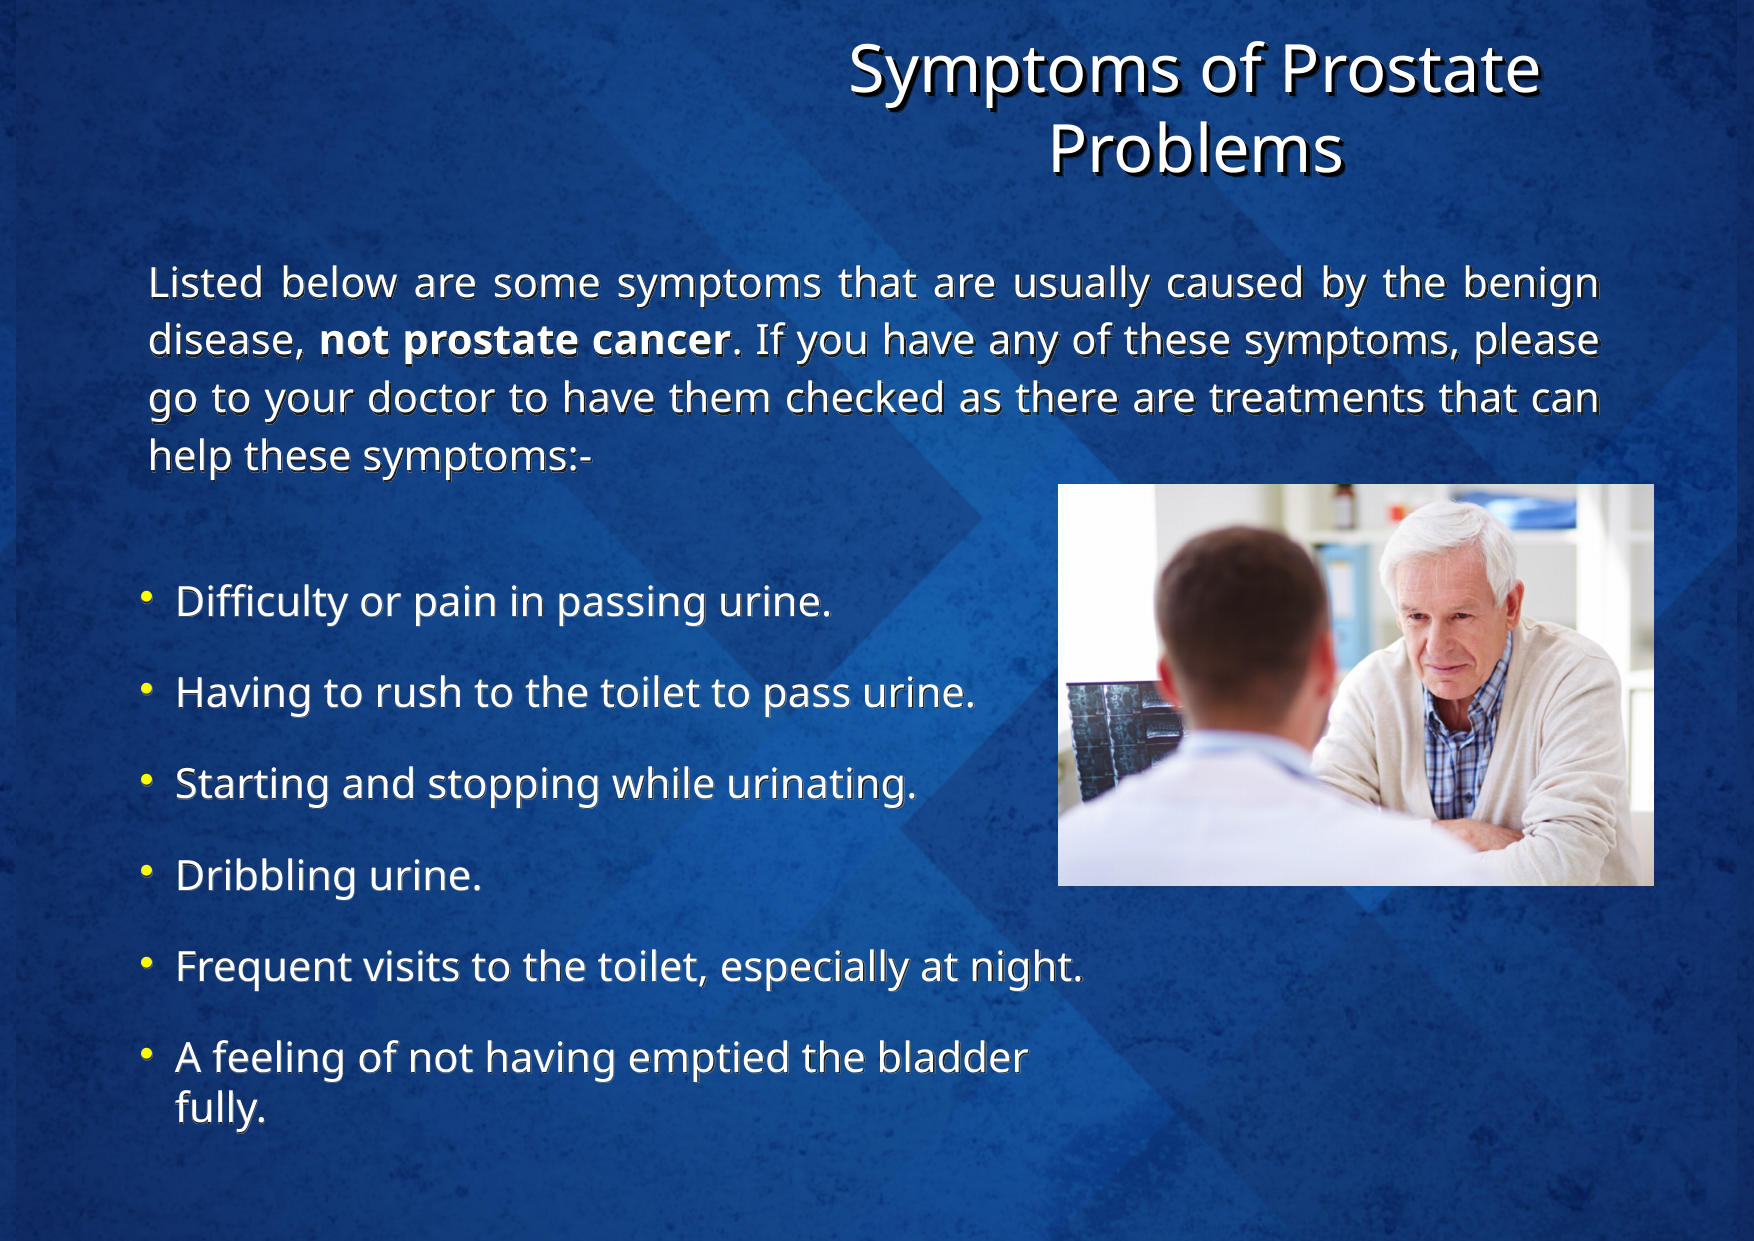

Symptoms of Prostate Problems
Listed below are some symptoms that are usually caused by the benign disease, not prostate cancer. If you have any of these symptoms, please go to your doctor to have them checked as there are treatments that can help these symptoms:-
Difficulty or pain in passing urine.
Having to rush to the toilet to pass urine.
Starting and stopping while urinating.
Dribbling urine.
Frequent visits to the toilet, especially at night.
A feeling of not having emptied the bladder fully.